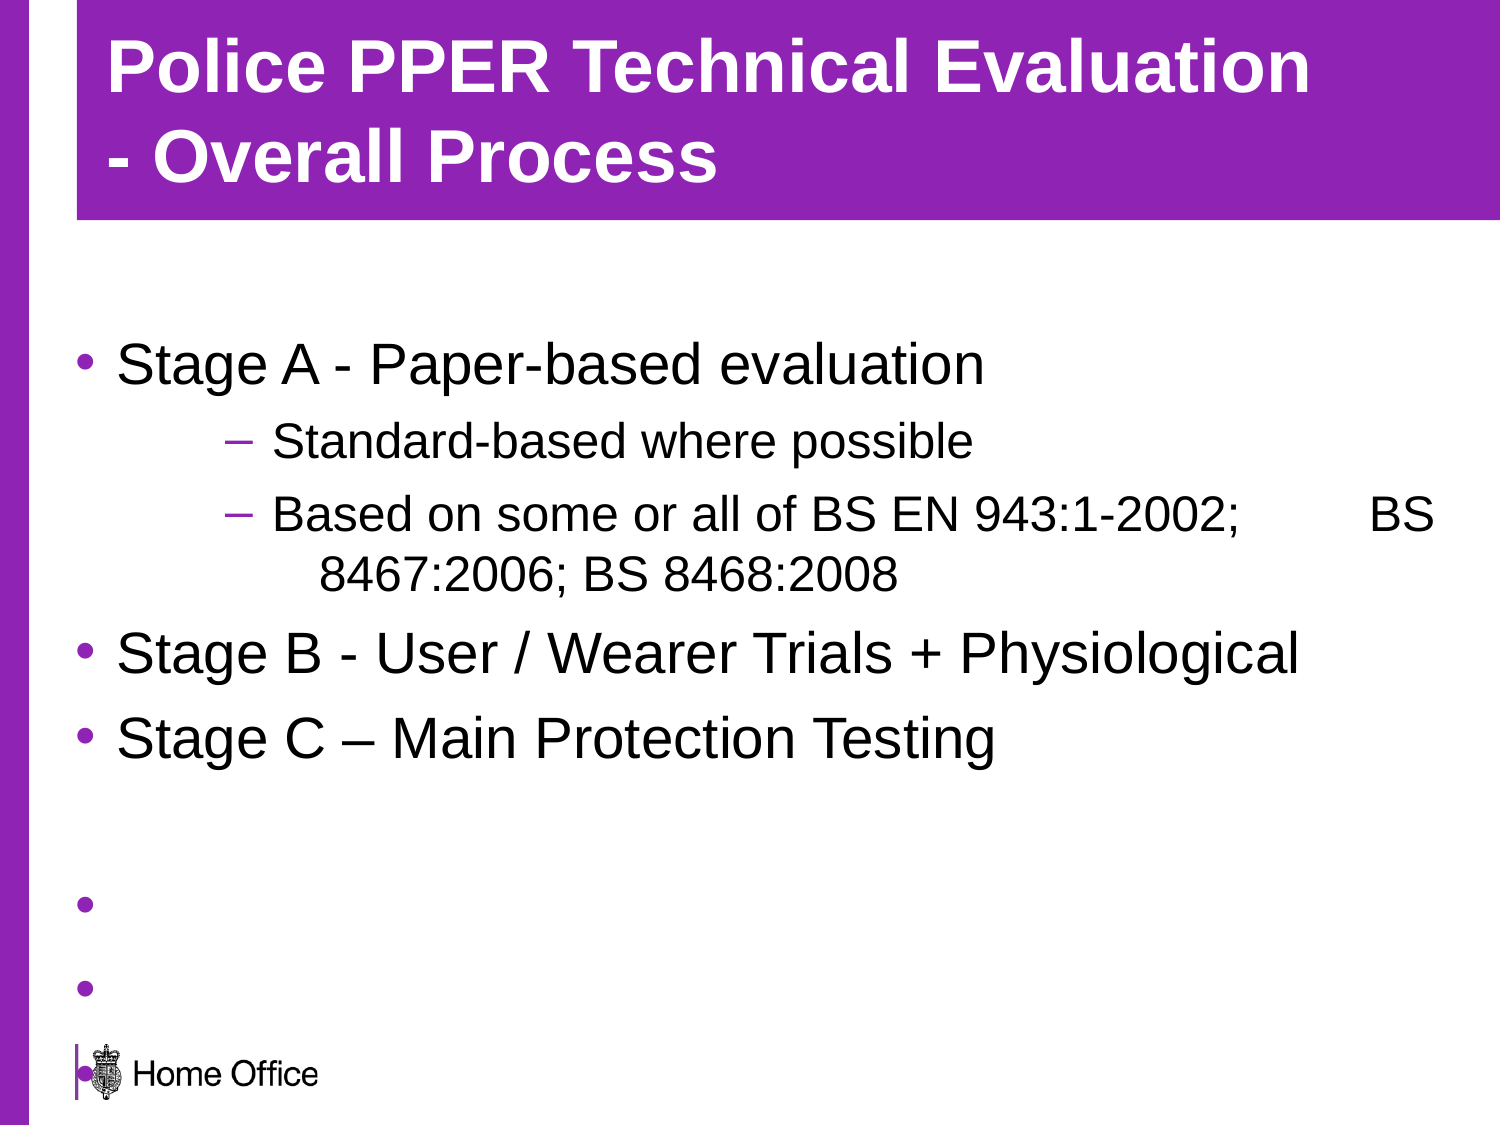

# Police PPER Technical Evaluation - Overall Process
Stage A - Paper-based evaluation
Standard-based where possible
Based on some or all of BS EN 943:1-2002; 		BS 8467:2006; BS 8468:2008
Stage B - User / Wearer Trials + Physiological
Stage C – Main Protection Testing